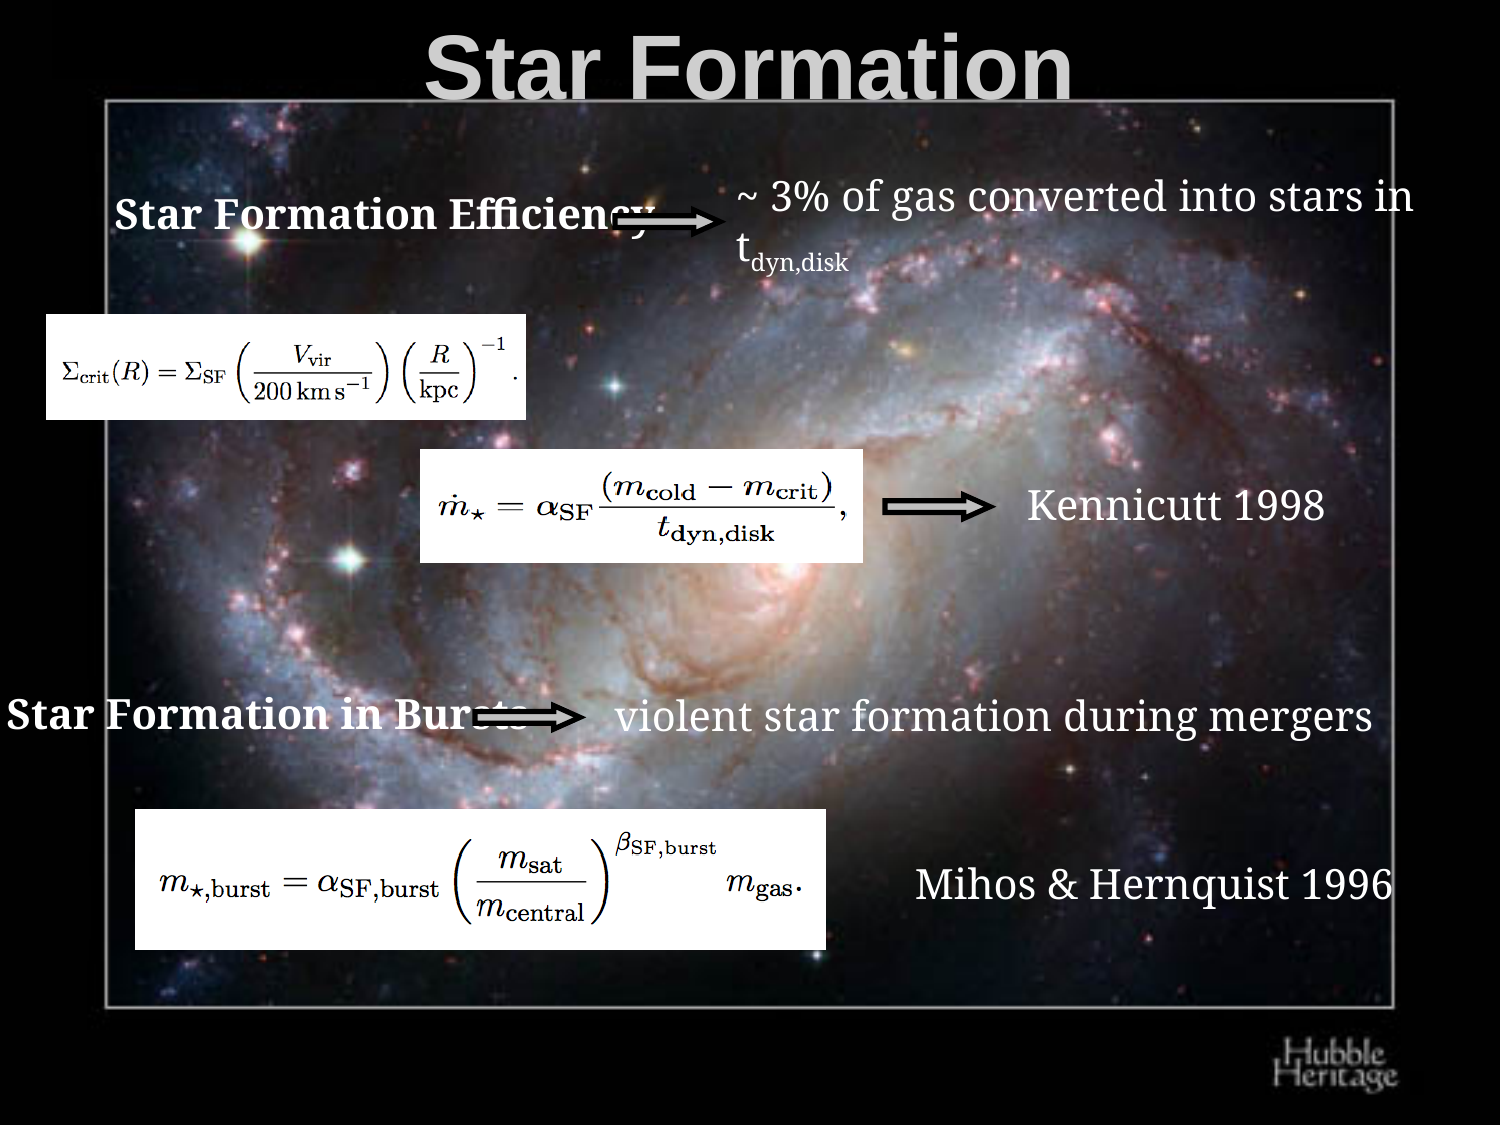

# Star Formation
~ 3% of gas converted into stars in tdyn,disk
Star Formation Efficiency
Kennicutt 1998
Star Formation in Bursts
violent star formation during mergers
Mihos & Hernquist 1996